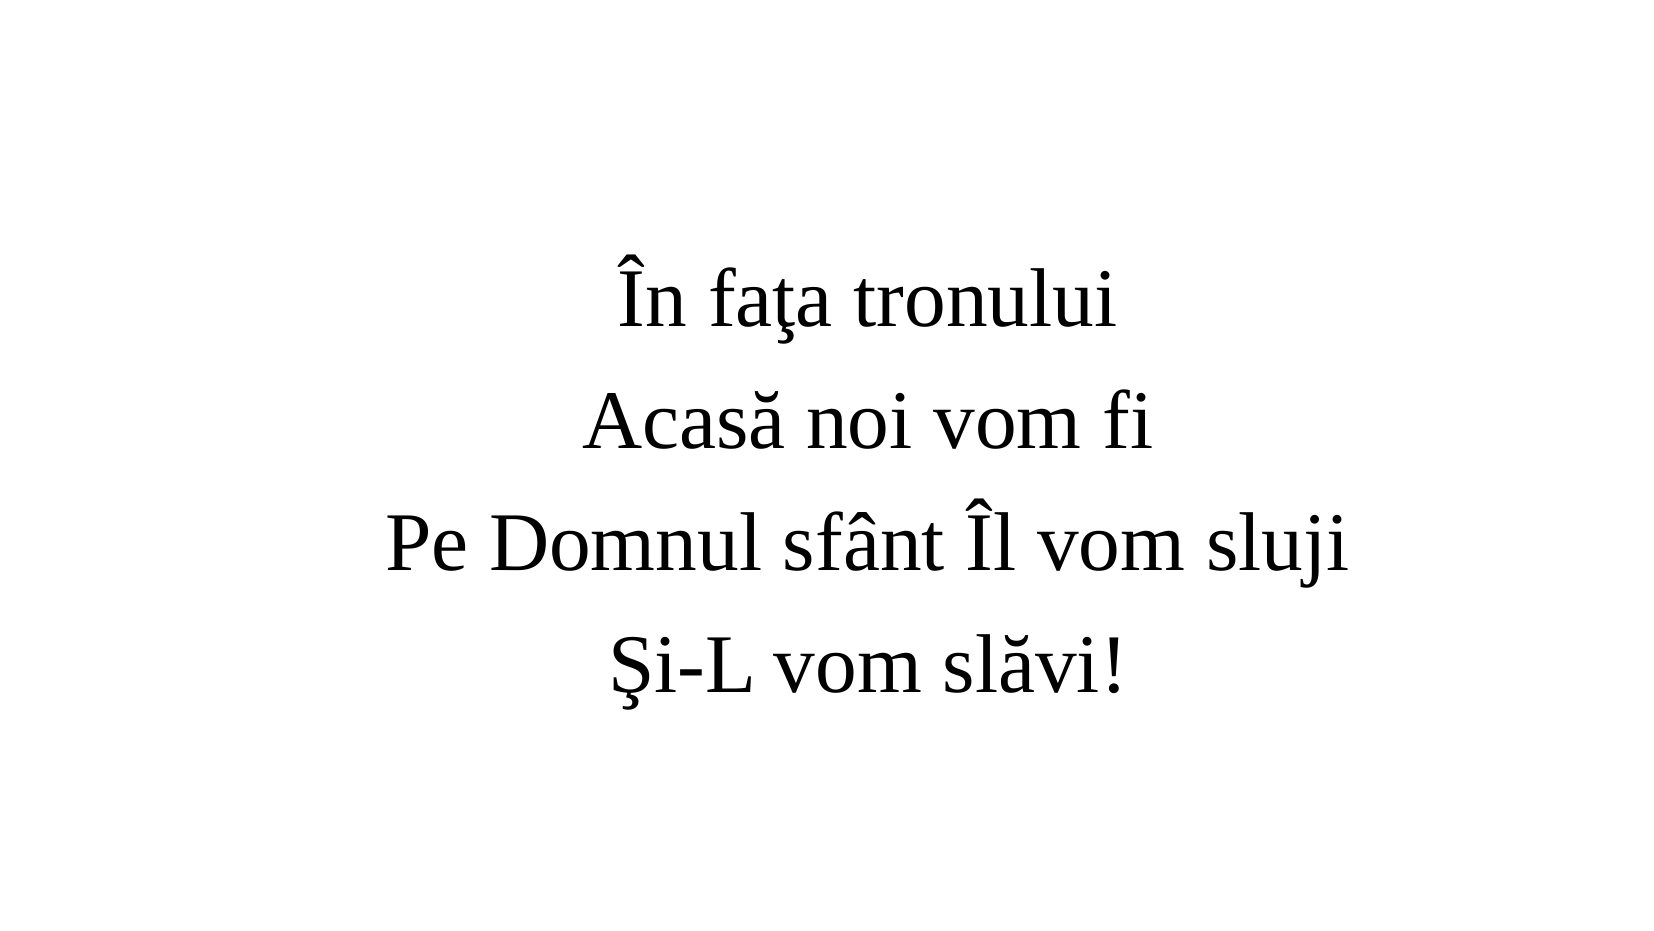

# În faţa tronului
Acasă noi vom fi
Pe Domnul sfânt Îl vom sluji
Şi-L vom slăvi!